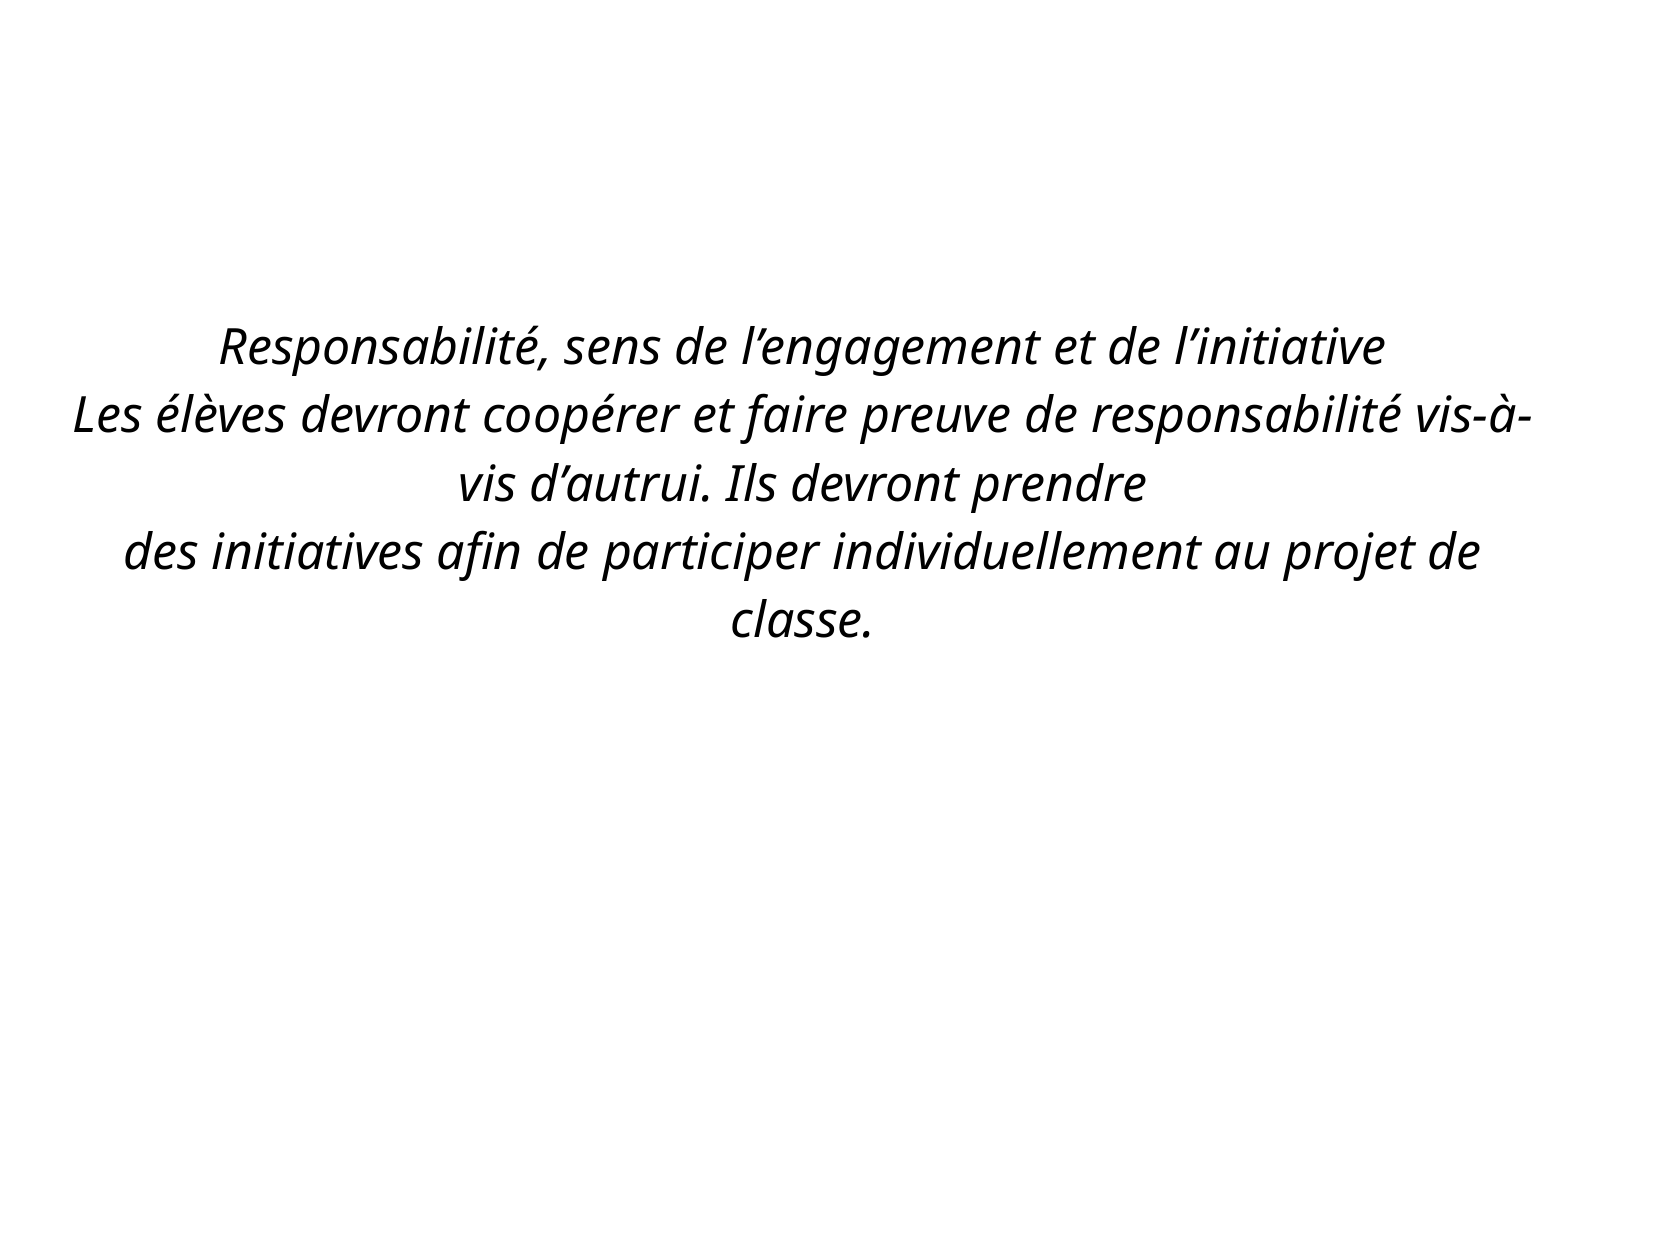

# Responsabilité, sens de l’engagement et de l’initiative Les élèves devront coopérer et faire preuve de responsabilité vis-à-vis d’autrui. Ils devront prendre des initiatives afin de participer individuellement au projet de classe.